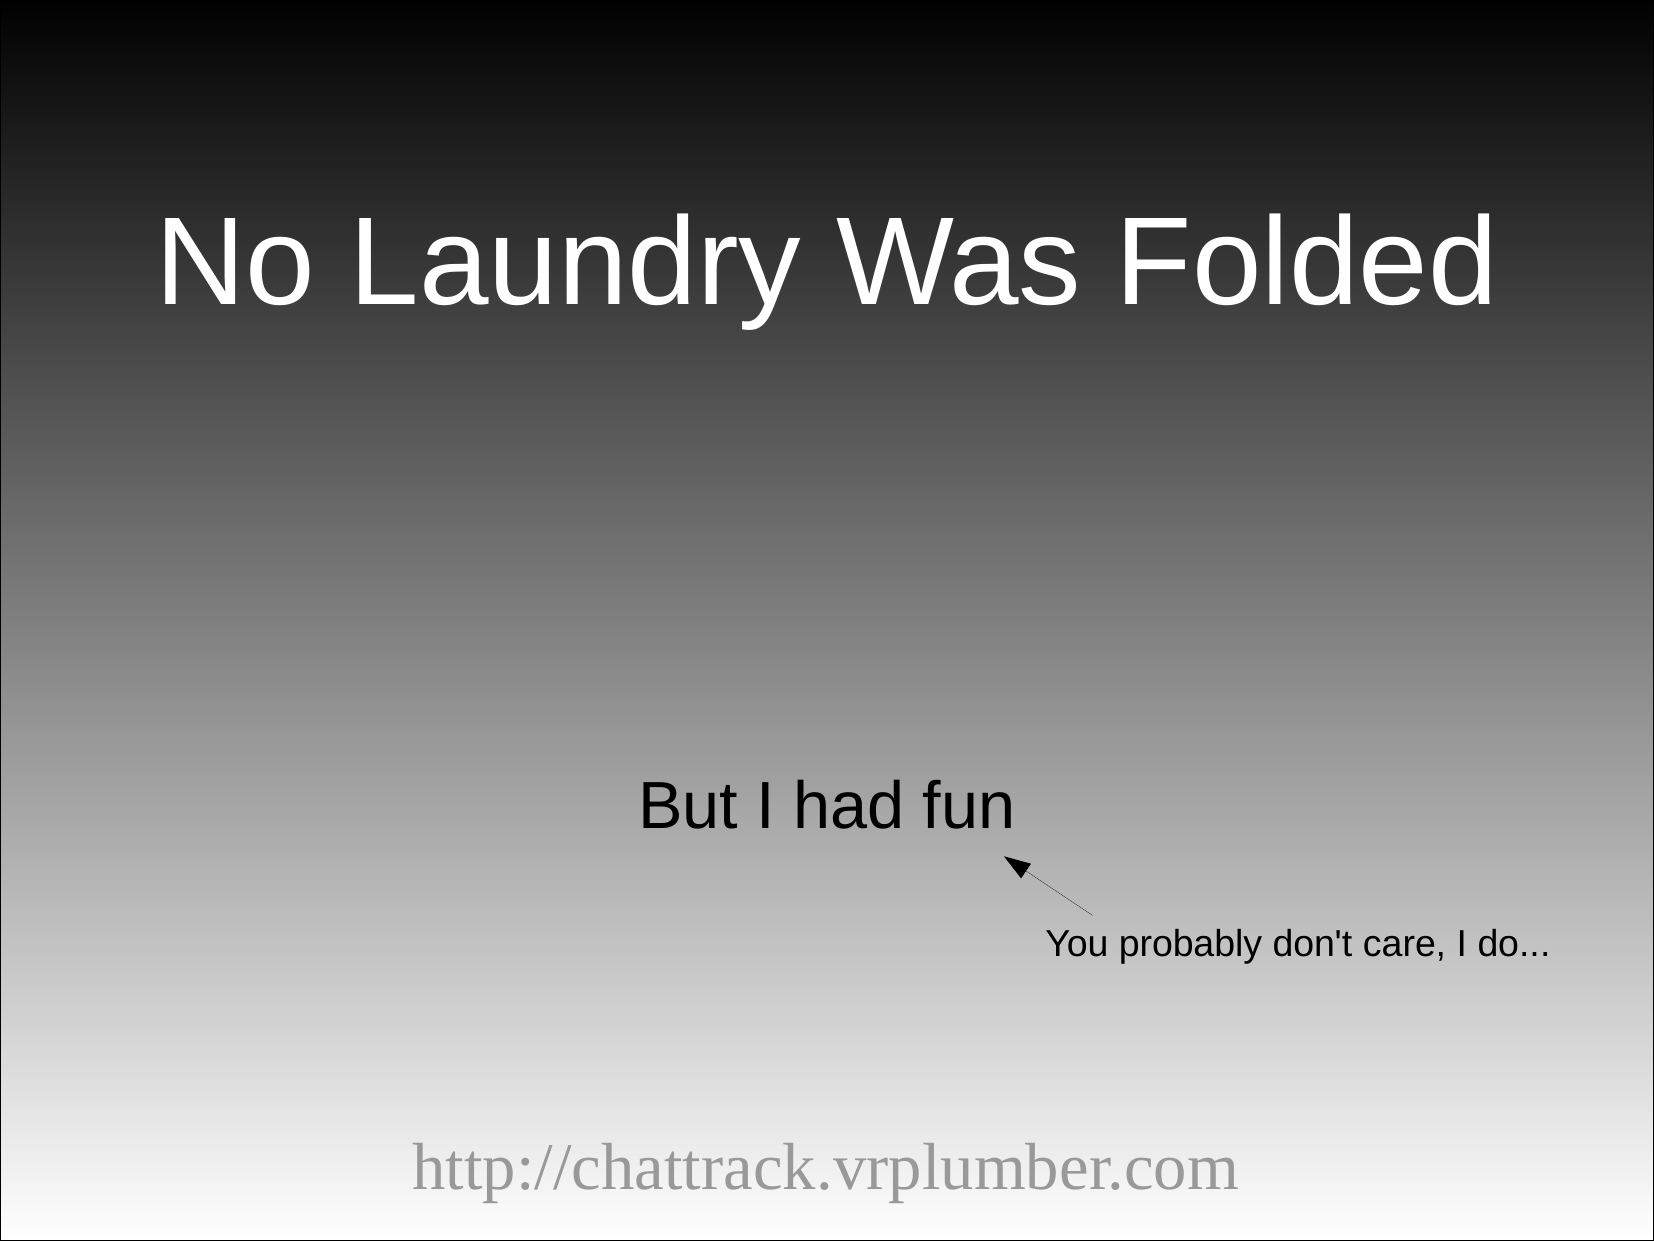

# No Laundry Was Folded
But I had fun
You probably don't care, I do...
http://chattrack.vrplumber.com
17